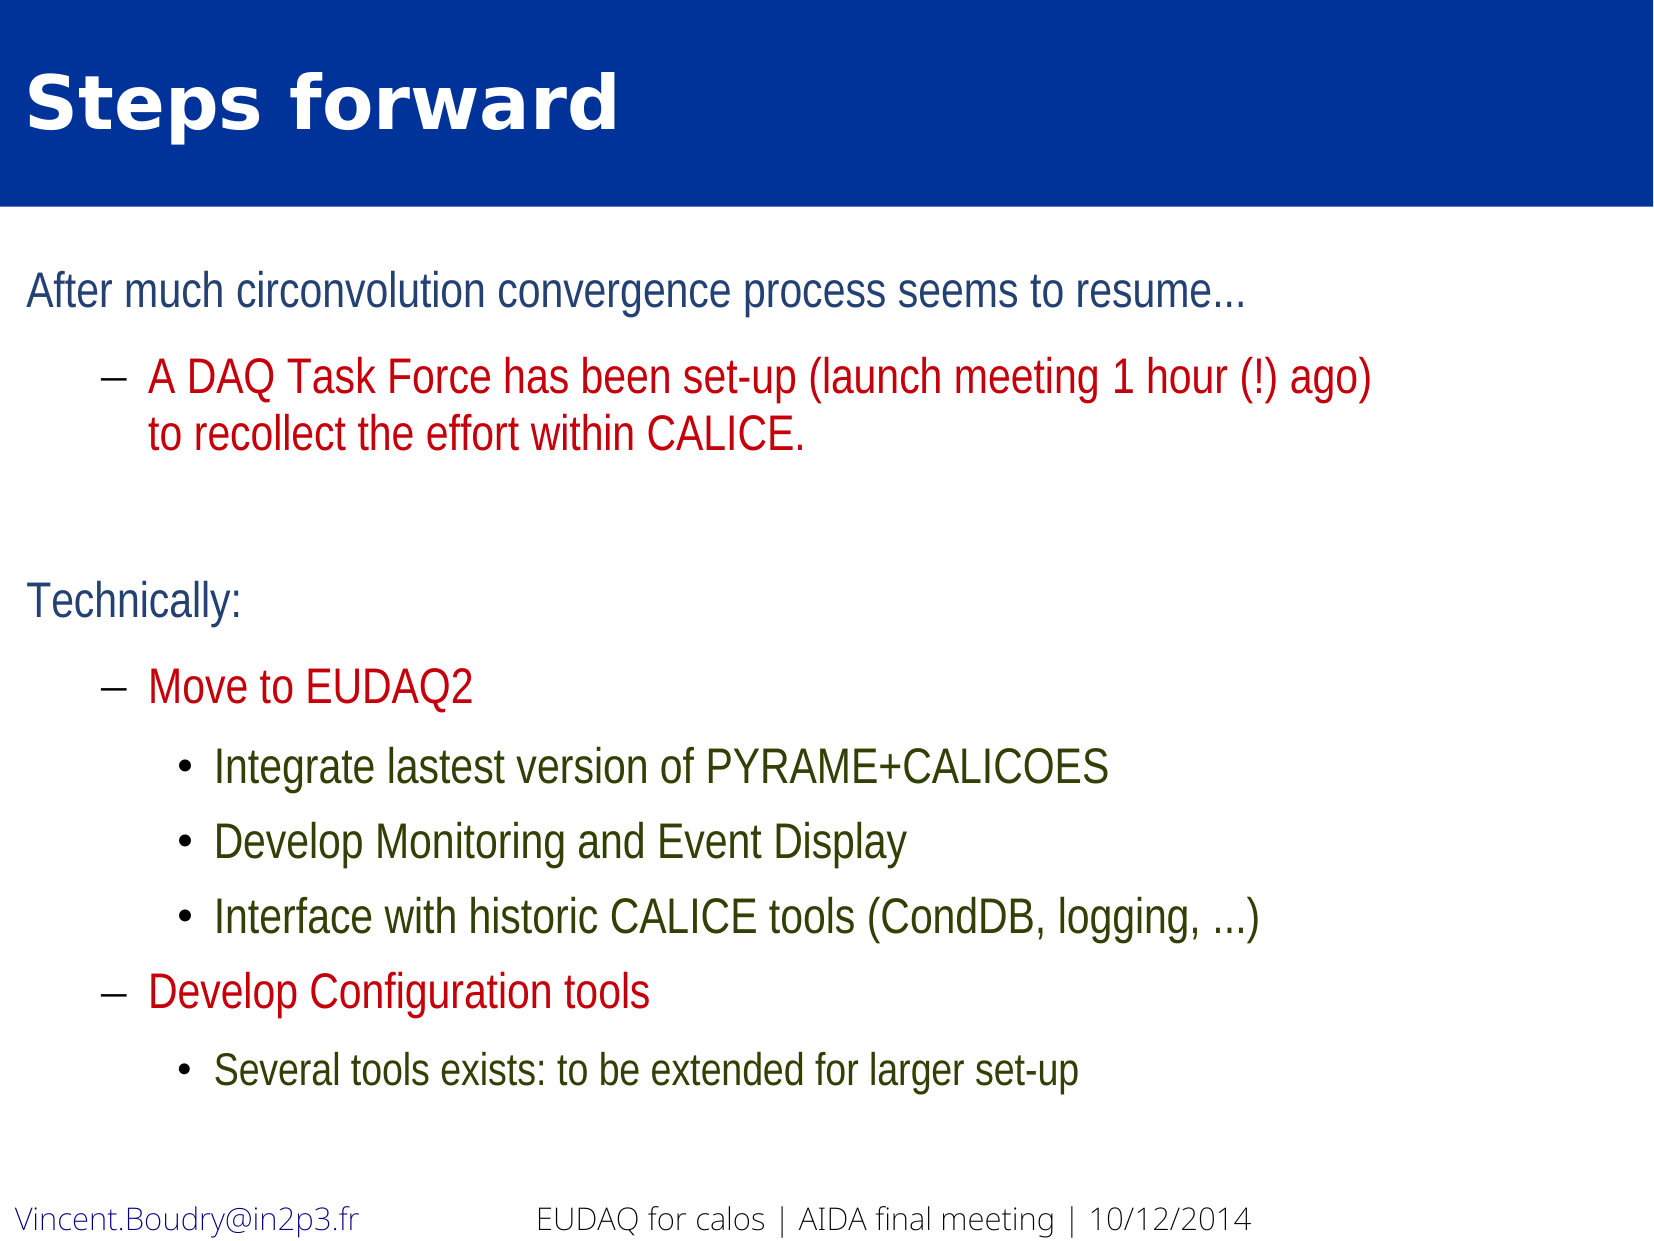

# Steps forward
After much circonvolution convergence process seems to resume...
A DAQ Task Force has been set-up (launch meeting 1 hour (!) ago)
to recollect the effort within CALICE.
Technically:
Move to EUDAQ2
Integrate lastest version of PYRAME+CALICOES
Develop Monitoring and Event Display
Interface with historic CALICE tools (CondDB, logging, ...)
Develop Configuration tools
Several tools exists: to be extended for larger set-up
Vincent.Boudry@in2p3.fr
EUDAQ for calos | AIDA final meeting | 10/12/2014